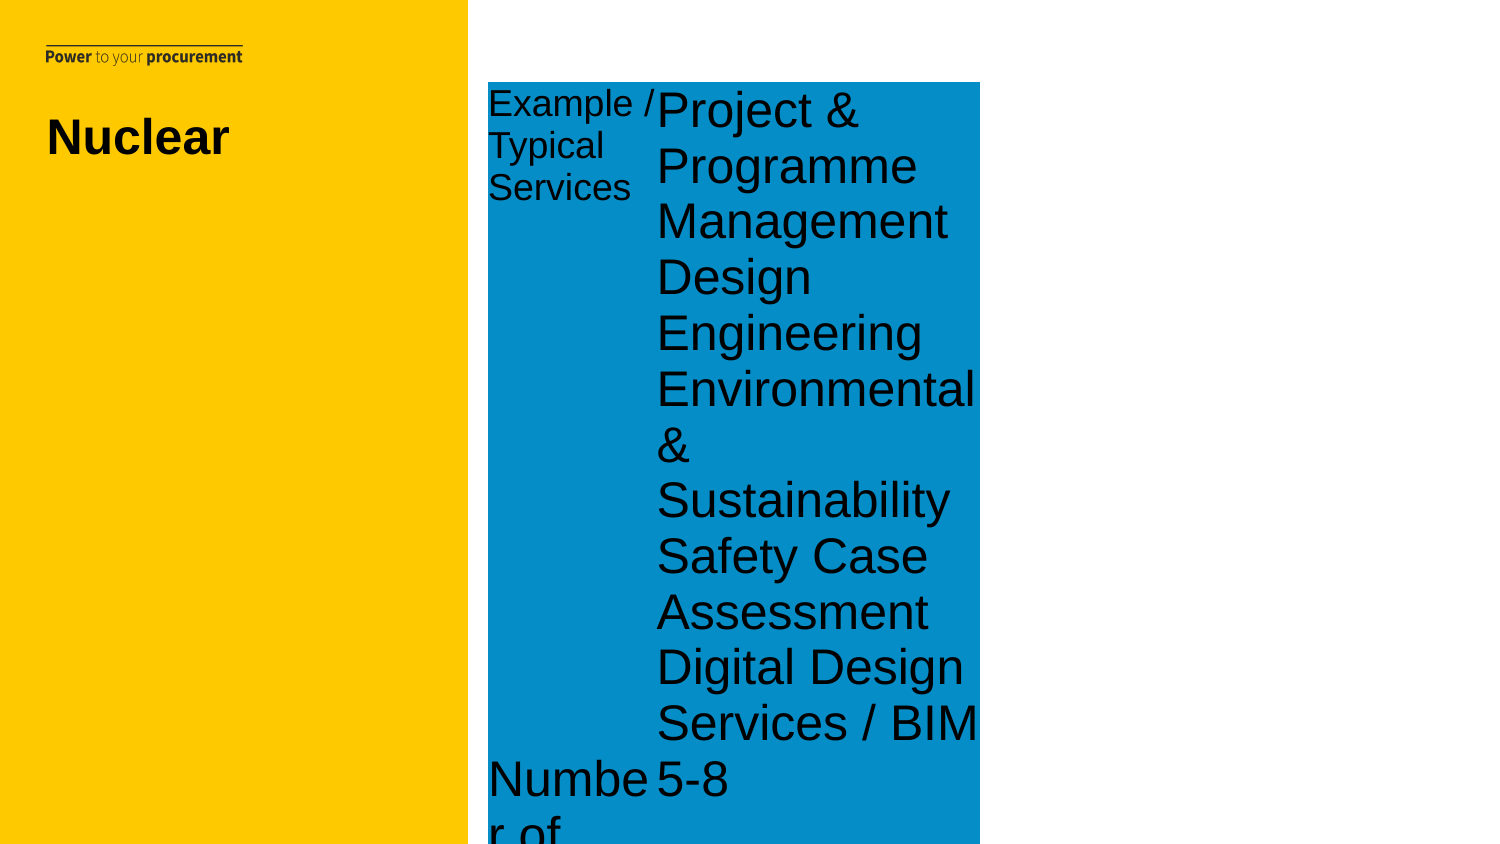

| Example / Typical Services | Project & Programme Management Design Engineering Environmental & Sustainability Safety Case Assessment Digital Design Services / BIM |
| --- | --- |
| Number of suppliers | 5-8 |
| Estimated pipeline | £500m |
| Commercial Model | Median Evaluation, Time charge rates (on / off site) |
# Nuclear